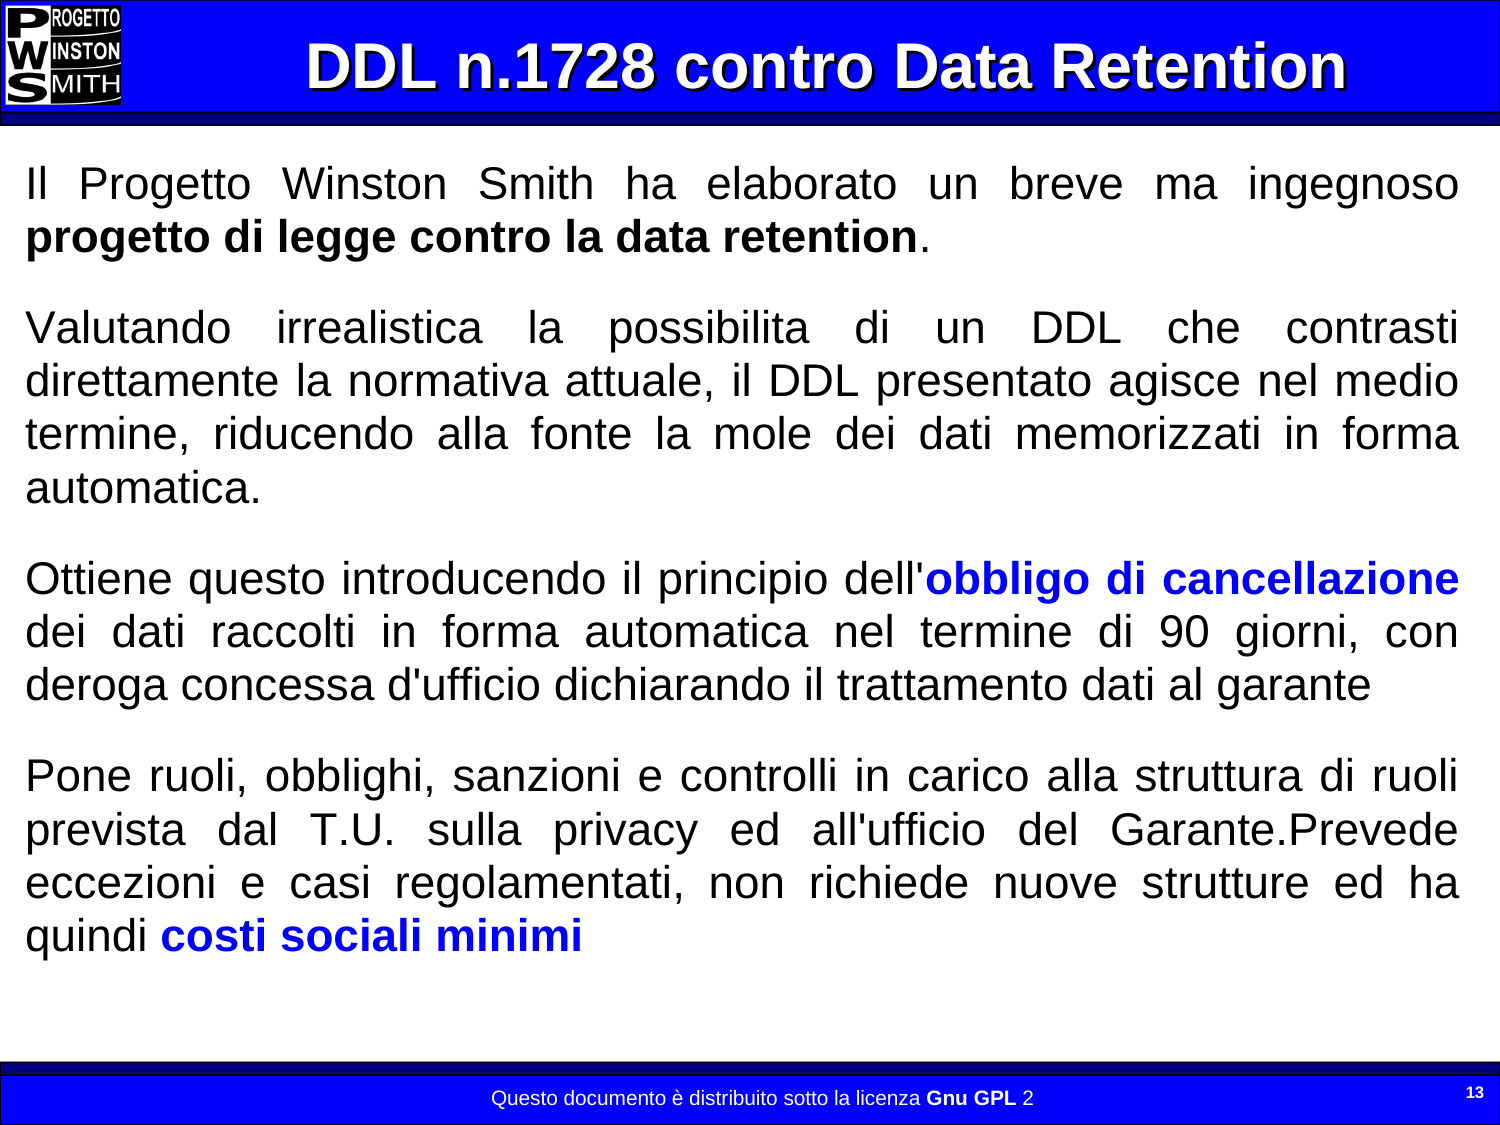

DDL n.1728 contro Data Retention
Il Progetto Winston Smith ha elaborato un breve ma ingegnoso progetto di legge contro la data retention.
Valutando irrealistica la possibilita di un DDL che contrasti direttamente la normativa attuale, il DDL presentato agisce nel medio termine, riducendo alla fonte la mole dei dati memorizzati in forma automatica.
Ottiene questo introducendo il principio dell'obbligo di cancellazione dei dati raccolti in forma automatica nel termine di 90 giorni, con deroga concessa d'ufficio dichiarando il trattamento dati al garante
Pone ruoli, obblighi, sanzioni e controlli in carico alla struttura di ruoli prevista dal T.U. sulla privacy ed all'ufficio del Garante.Prevede eccezioni e casi regolamentati, non richiede nuove strutture ed ha quindi costi sociali minimi